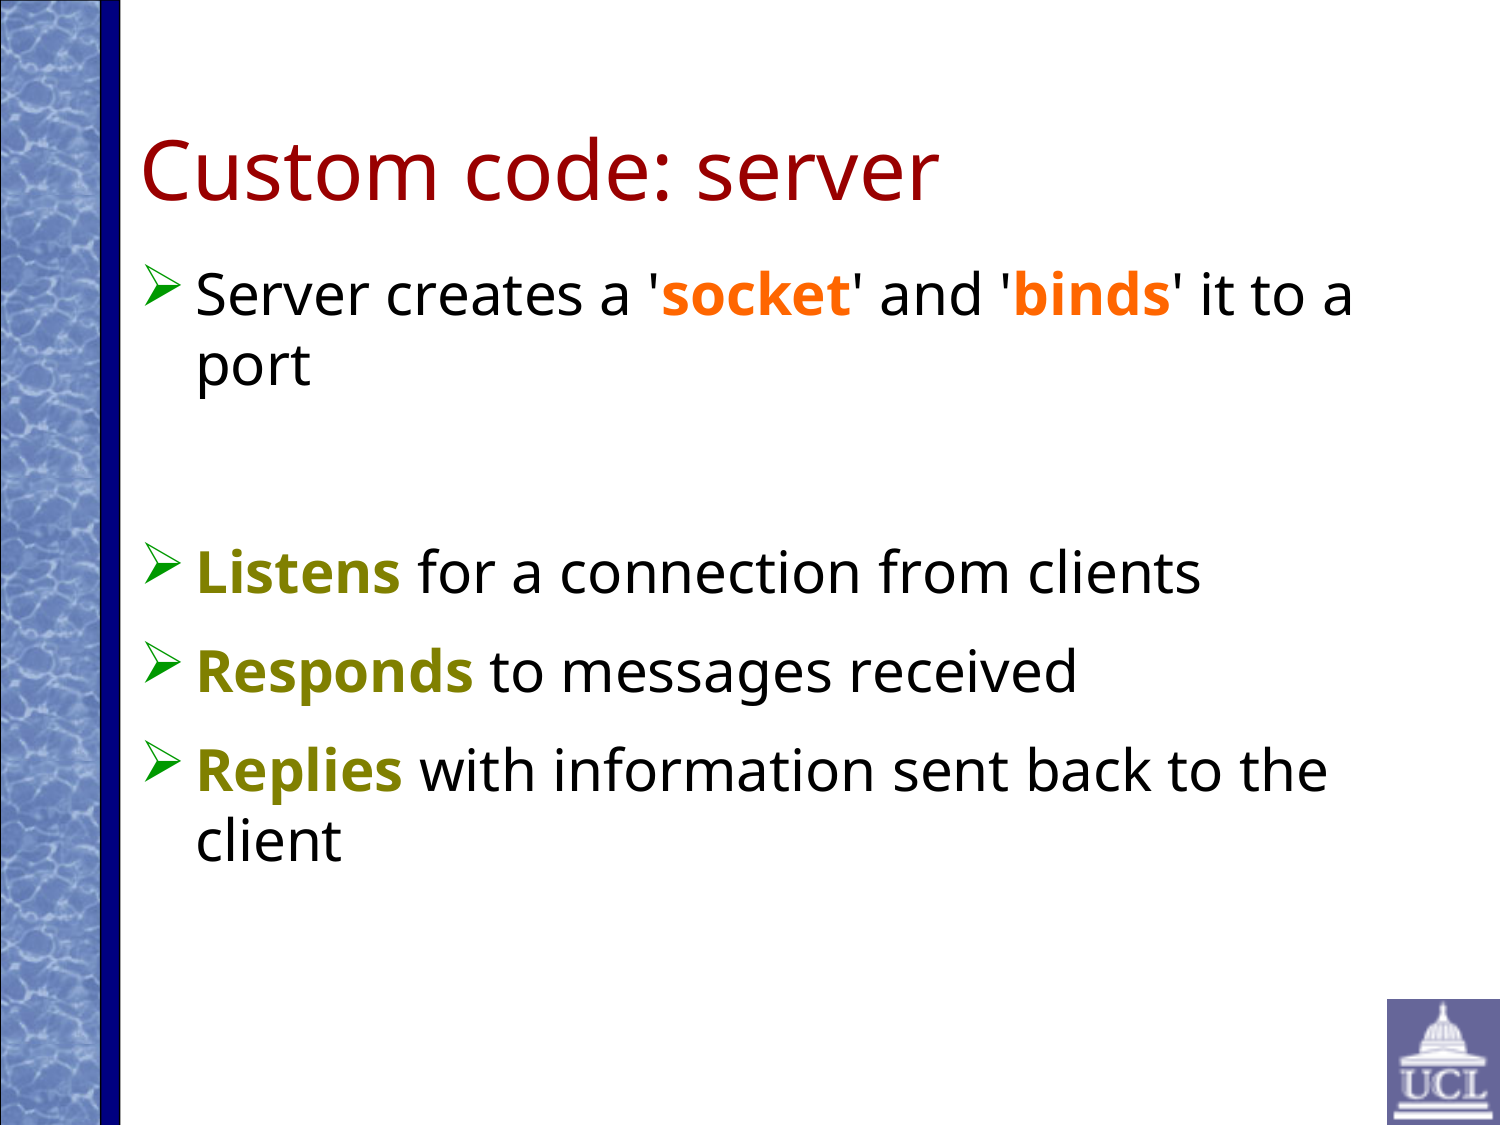

# Custom code: server
Server creates a 'socket' and 'binds' it to a port
Listens for a connection from clients
Responds to messages received
Replies with information sent back to the client